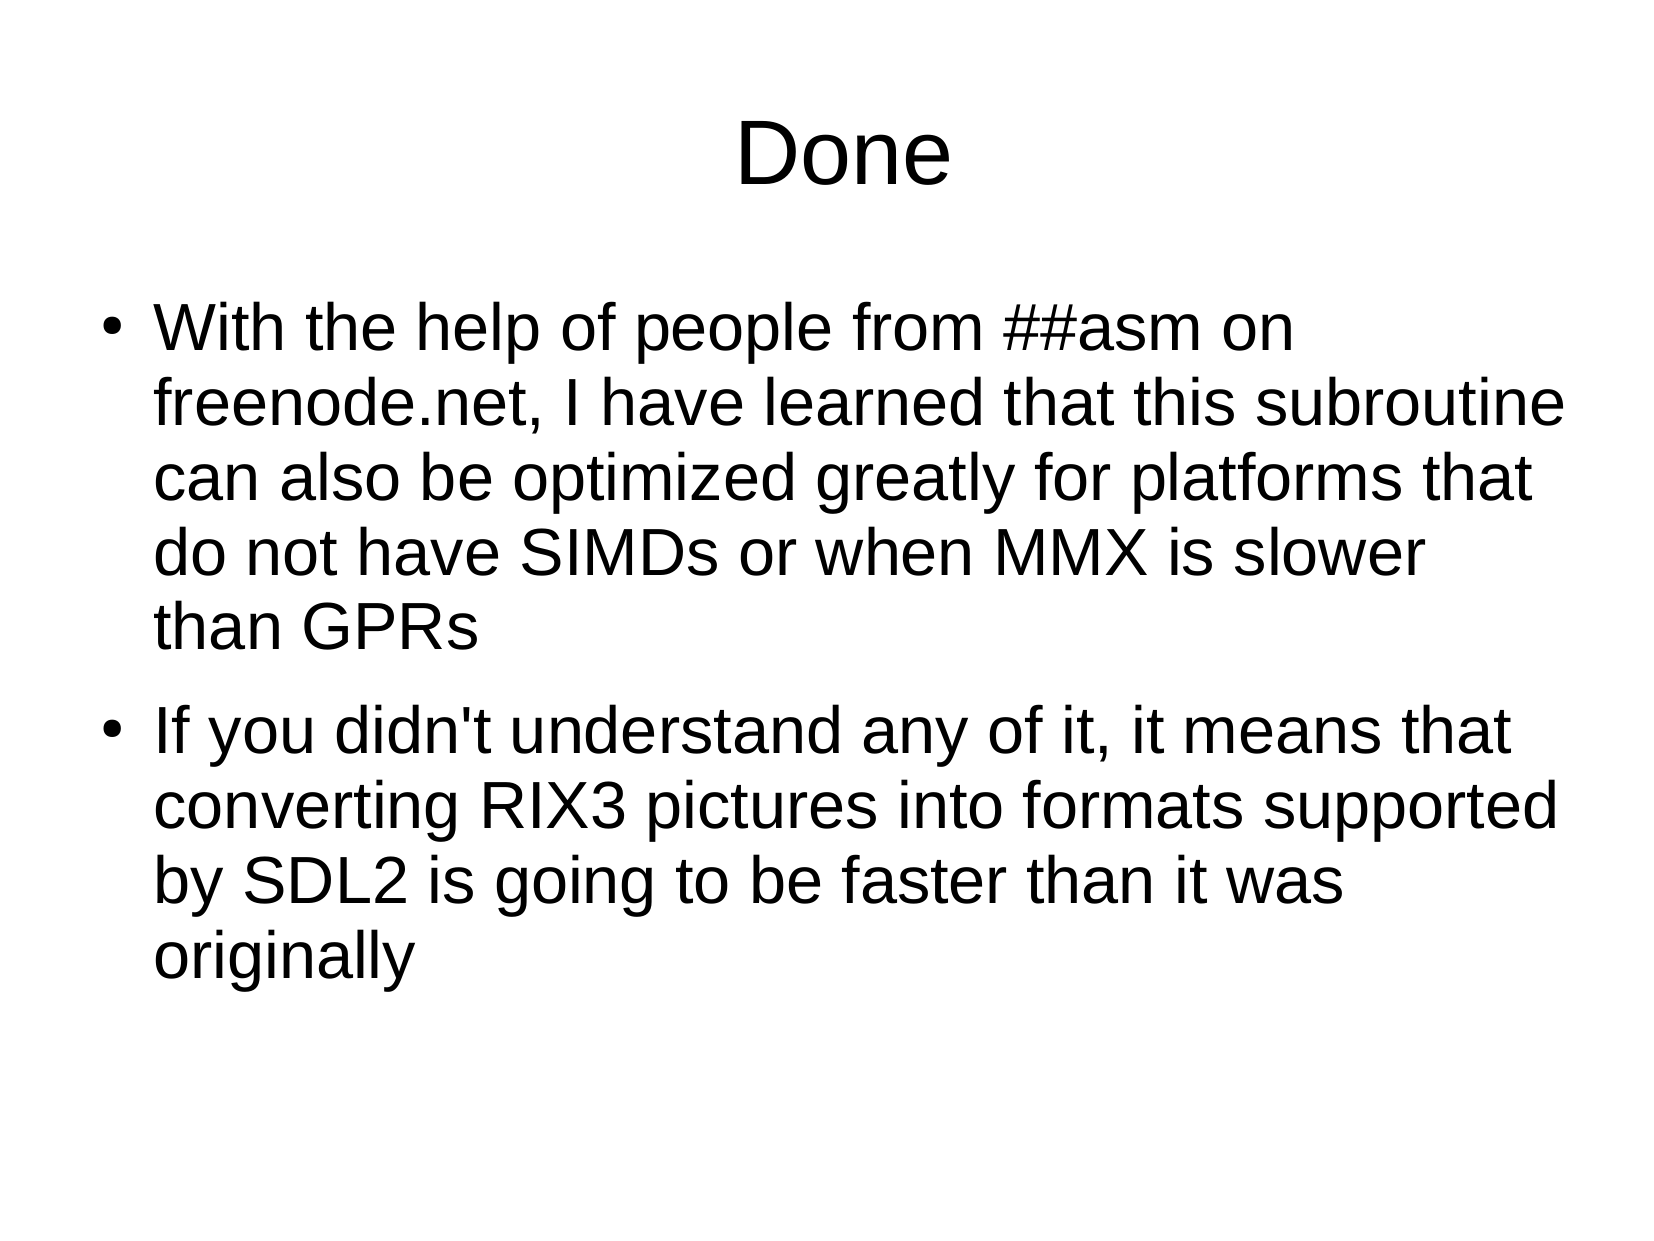

# Done
With the help of people from ##asm on freenode.net, I have learned that this subroutine can also be optimized greatly for platforms that do not have SIMDs or when MMX is slower than GPRs
If you didn't understand any of it, it means that converting RIX3 pictures into formats supported by SDL2 is going to be faster than it was originally